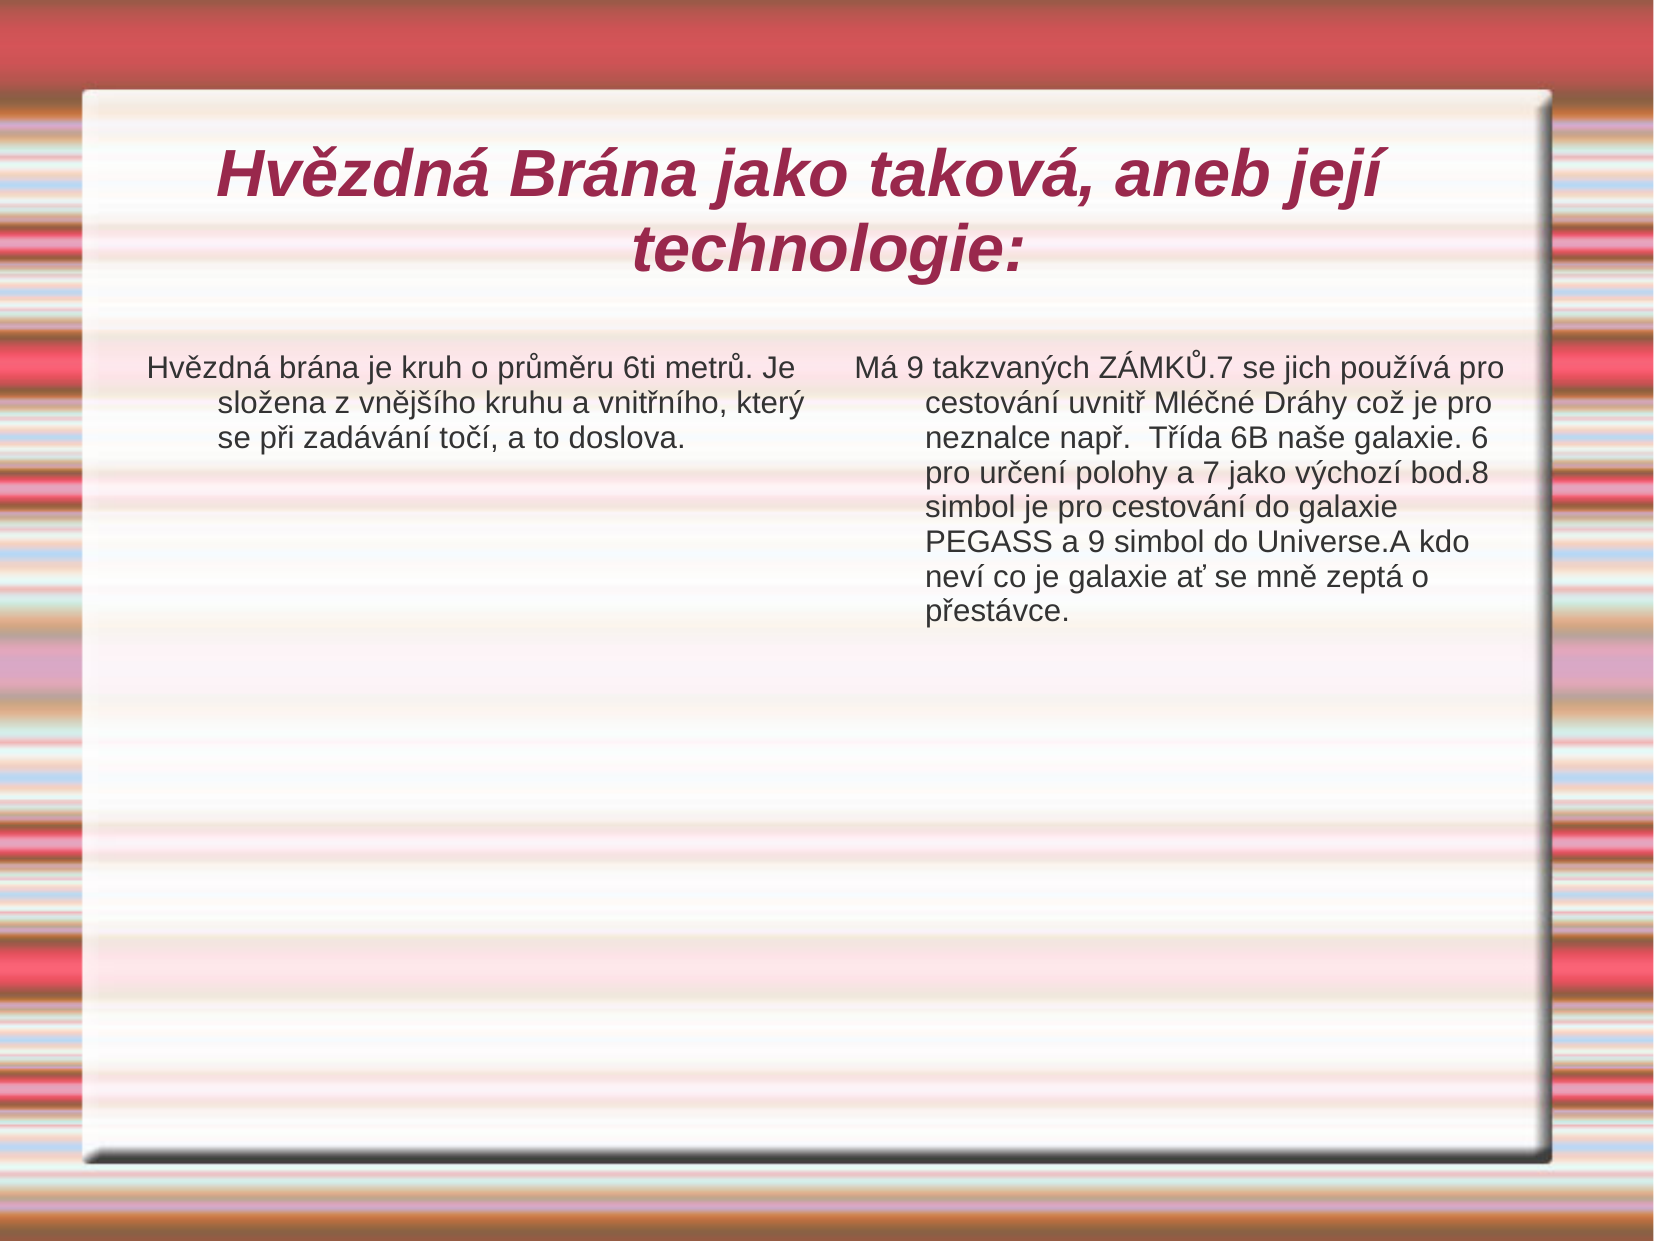

# Hvězdná Brána jako taková, aneb její technologie:
Hvězdná brána je kruh o průměru 6ti metrů. Je složena z vnějšího kruhu a vnitřního, který se při zadávání točí, a to doslova.
Má 9 takzvaných ZÁMKŮ.7 se jich používá pro cestování uvnitř Mléčné Dráhy což je pro neznalce např. Třída 6B naše galaxie. 6 pro určení polohy a 7 jako výchozí bod.8 simbol je pro cestování do galaxie PEGASS a 9 simbol do Universe.A kdo neví co je galaxie ať se mně zeptá o přestávce.